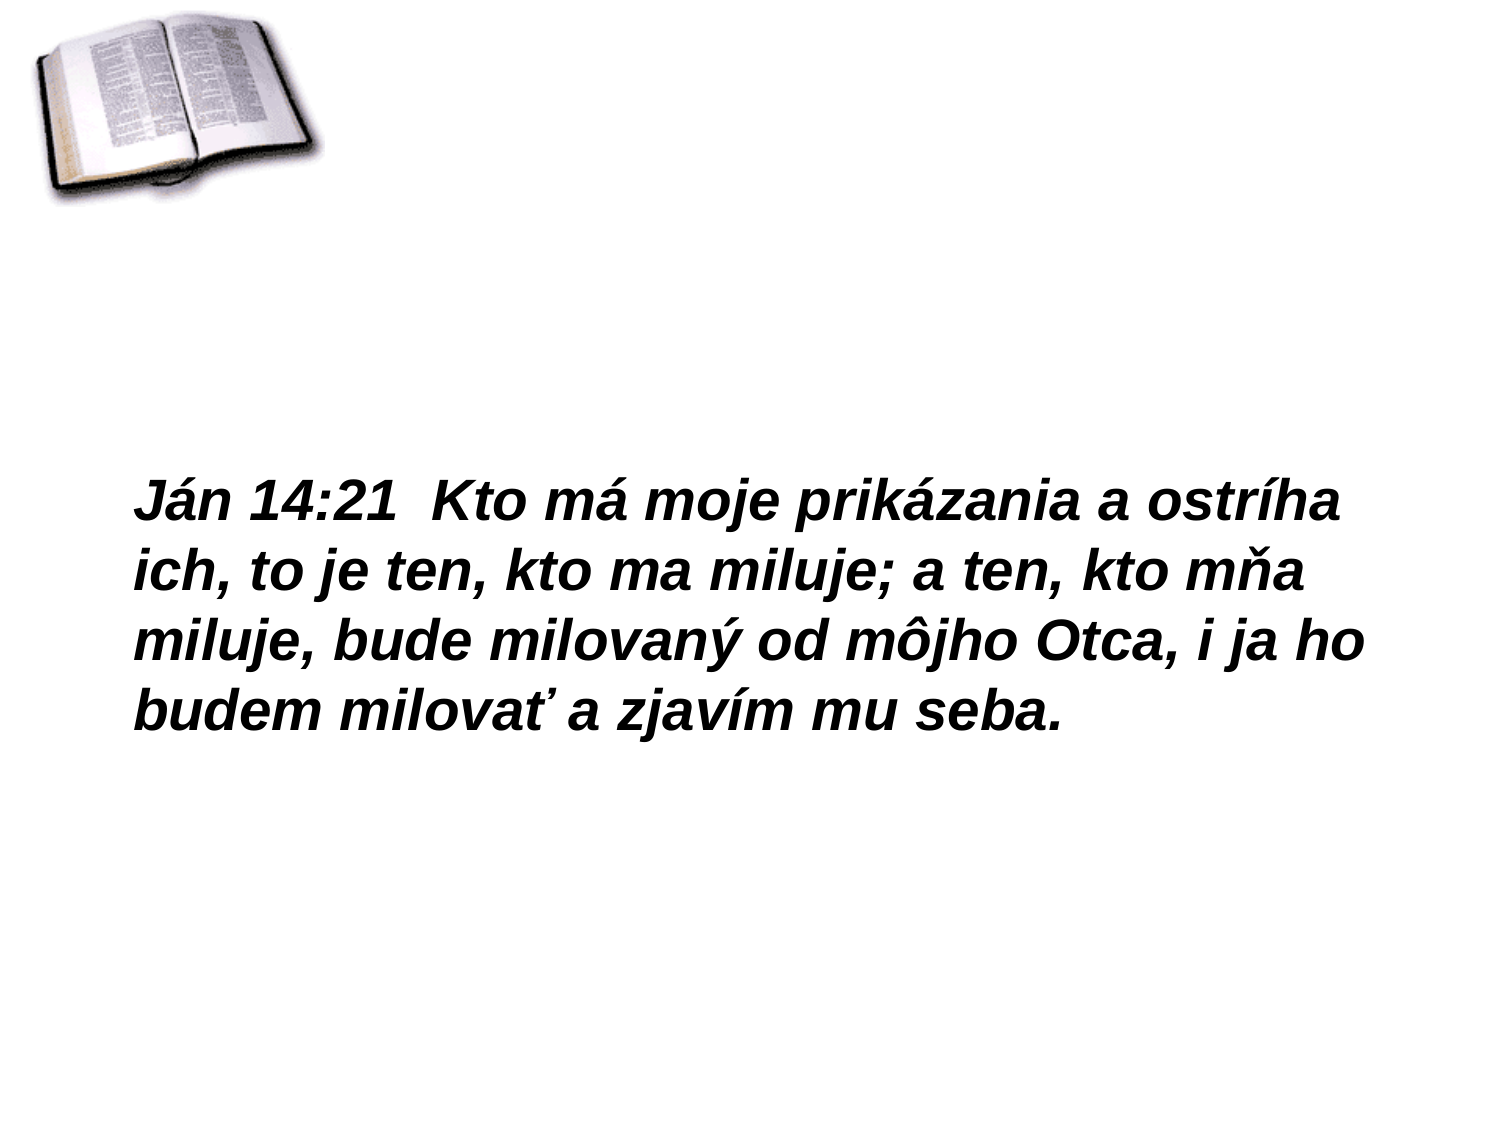

# Ján 14:21  Kto má moje prikázania a ostríha ich, to je ten, kto ma miluje; a ten, kto mňa miluje, bude milovaný od môjho Otca, i ja ho budem milovať a zjavím mu seba.